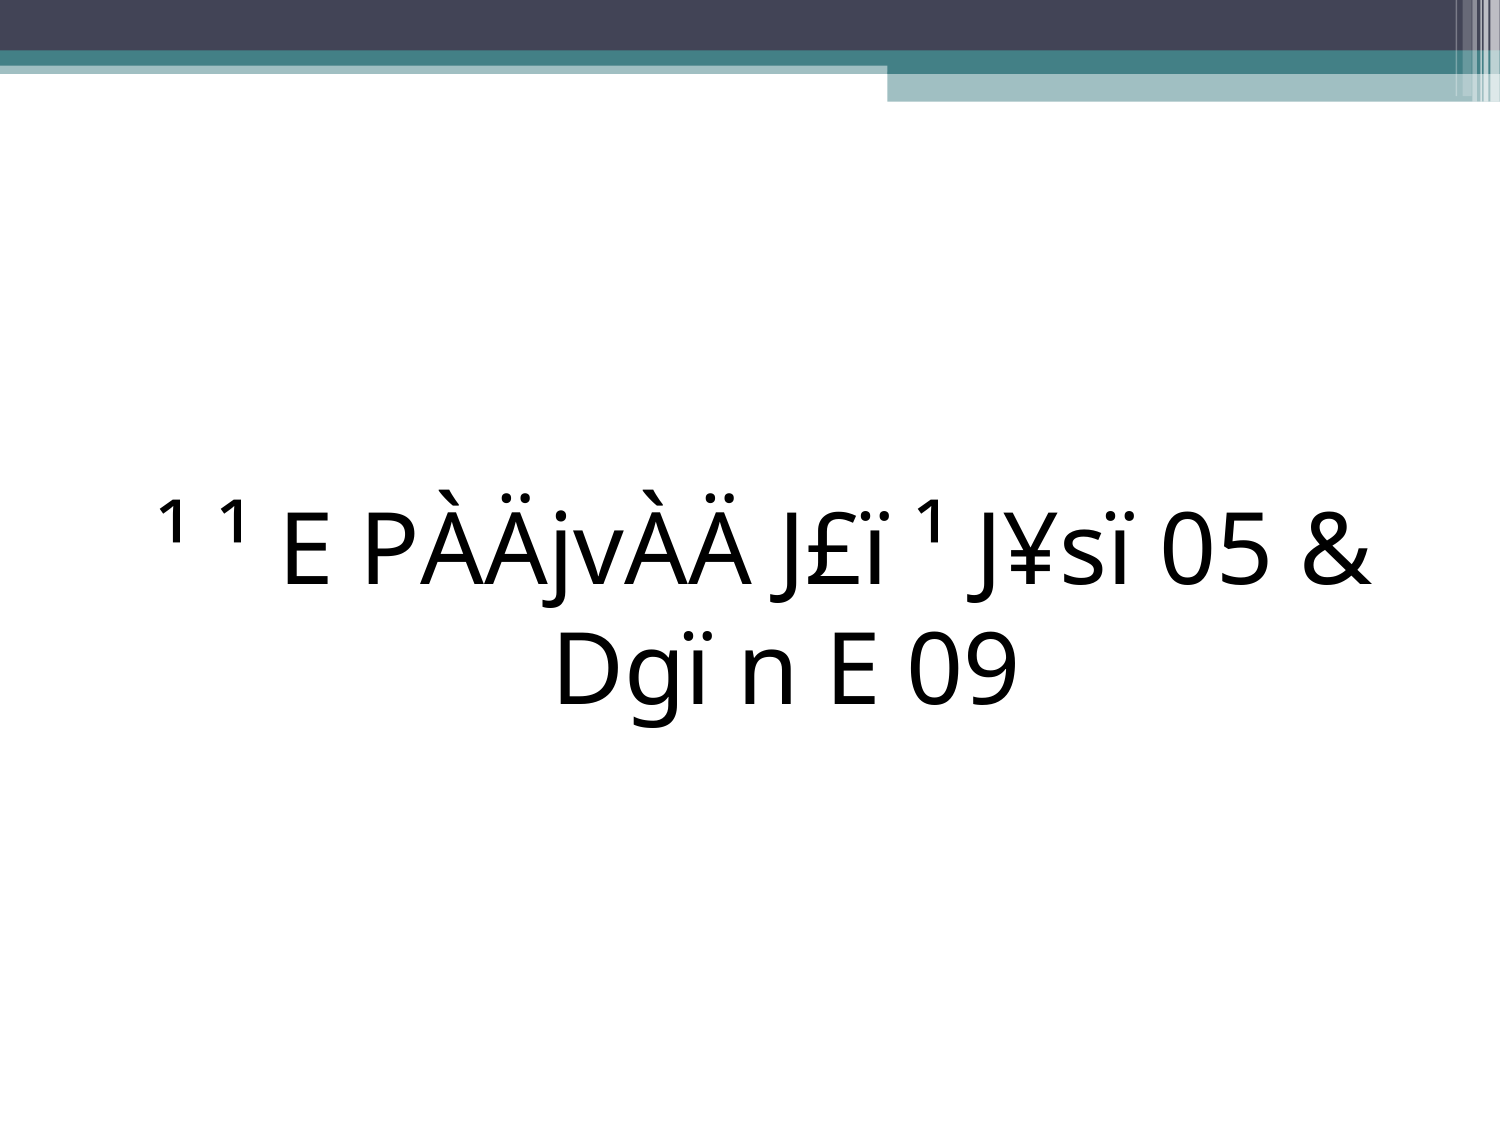

# ¹ ¹ E PÀÄjvÀÄ J£ï ¹ J¥sï 05 & Dgï n E 09